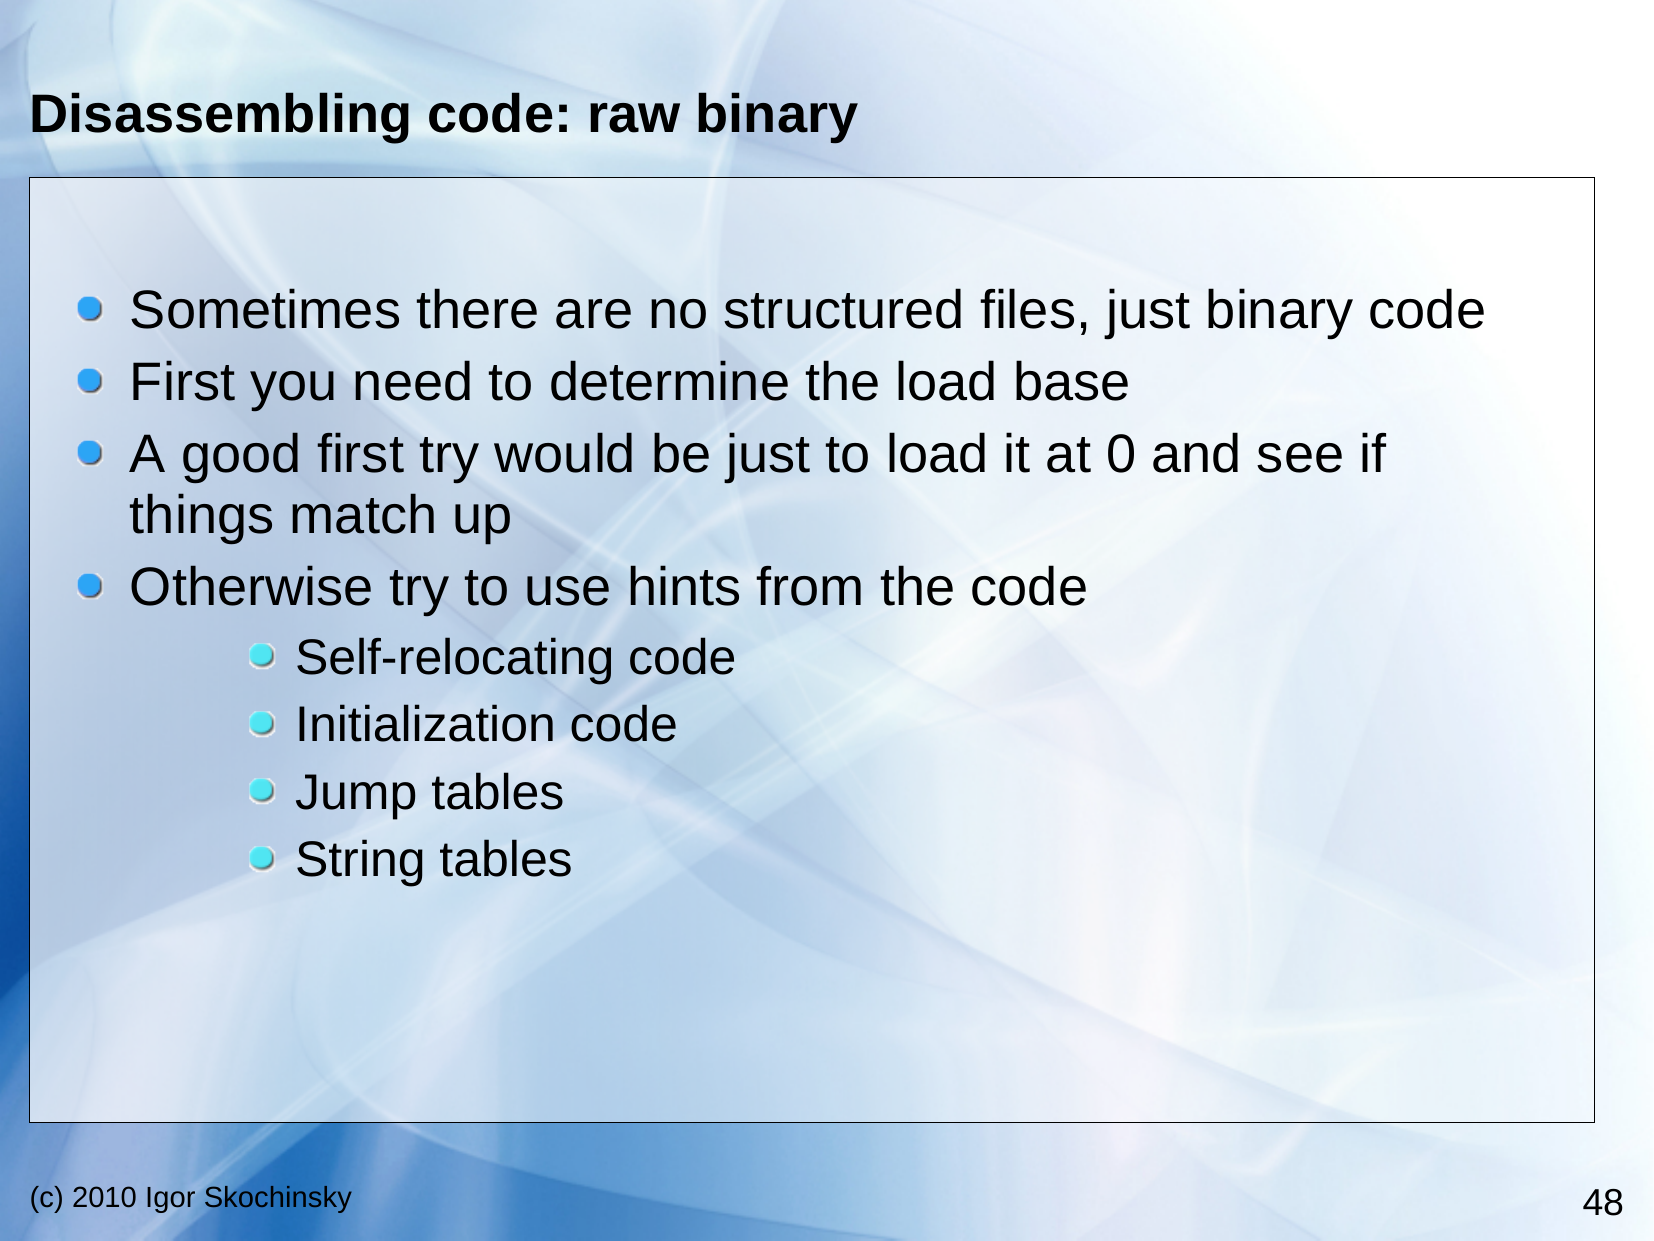

# Disassembling code: raw binary
Sometimes there are no structured files, just binary code
First you need to determine the load base
A good first try would be just to load it at 0 and see if things match up
Otherwise try to use hints from the code
Self-relocating code
Initialization code
Jump tables
String tables
(c) 2010 Igor Skochinsky
48